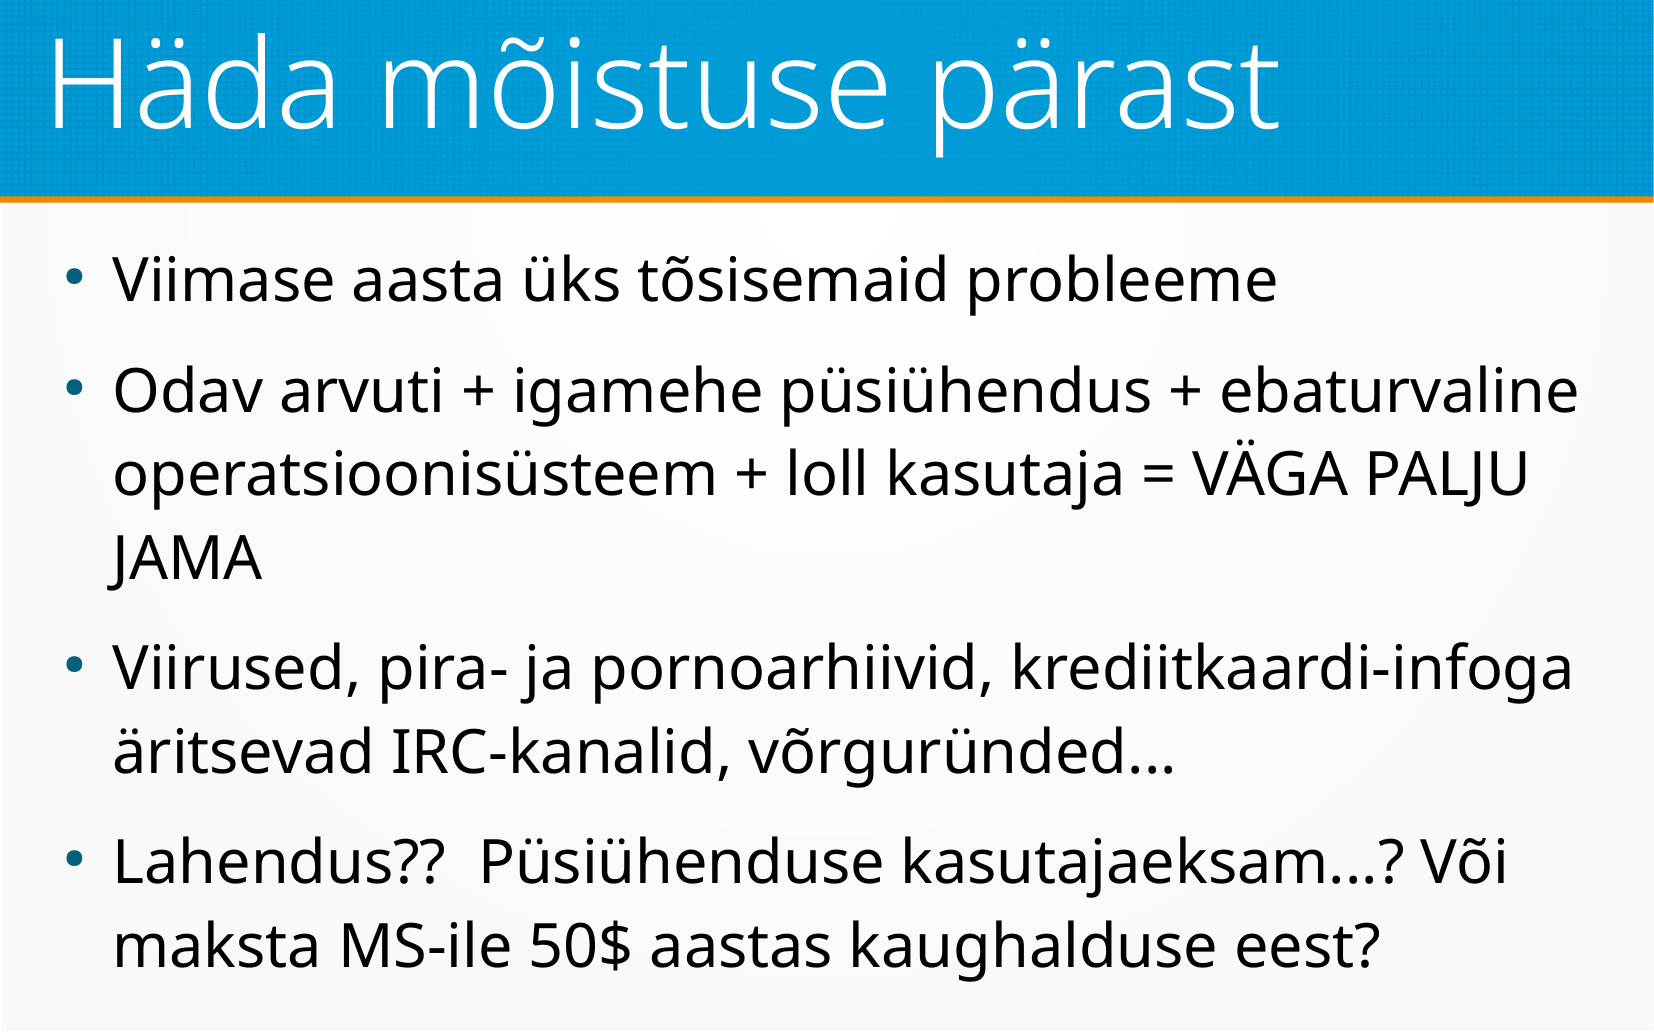

# Häda mõistuse pärast
Viimase aasta üks tõsisemaid probleeme
Odav arvuti + igamehe püsiühendus + ebaturvaline operatsioonisüsteem + loll kasutaja = VÄGA PALJU JAMA
Viirused, pira- ja pornoarhiivid, krediitkaardi-infoga äritsevad IRC-kanalid, võrguründed...
Lahendus?? Püsiühenduse kasutajaeksam...? Või maksta MS-ile 50$ aastas kaughalduse eest?